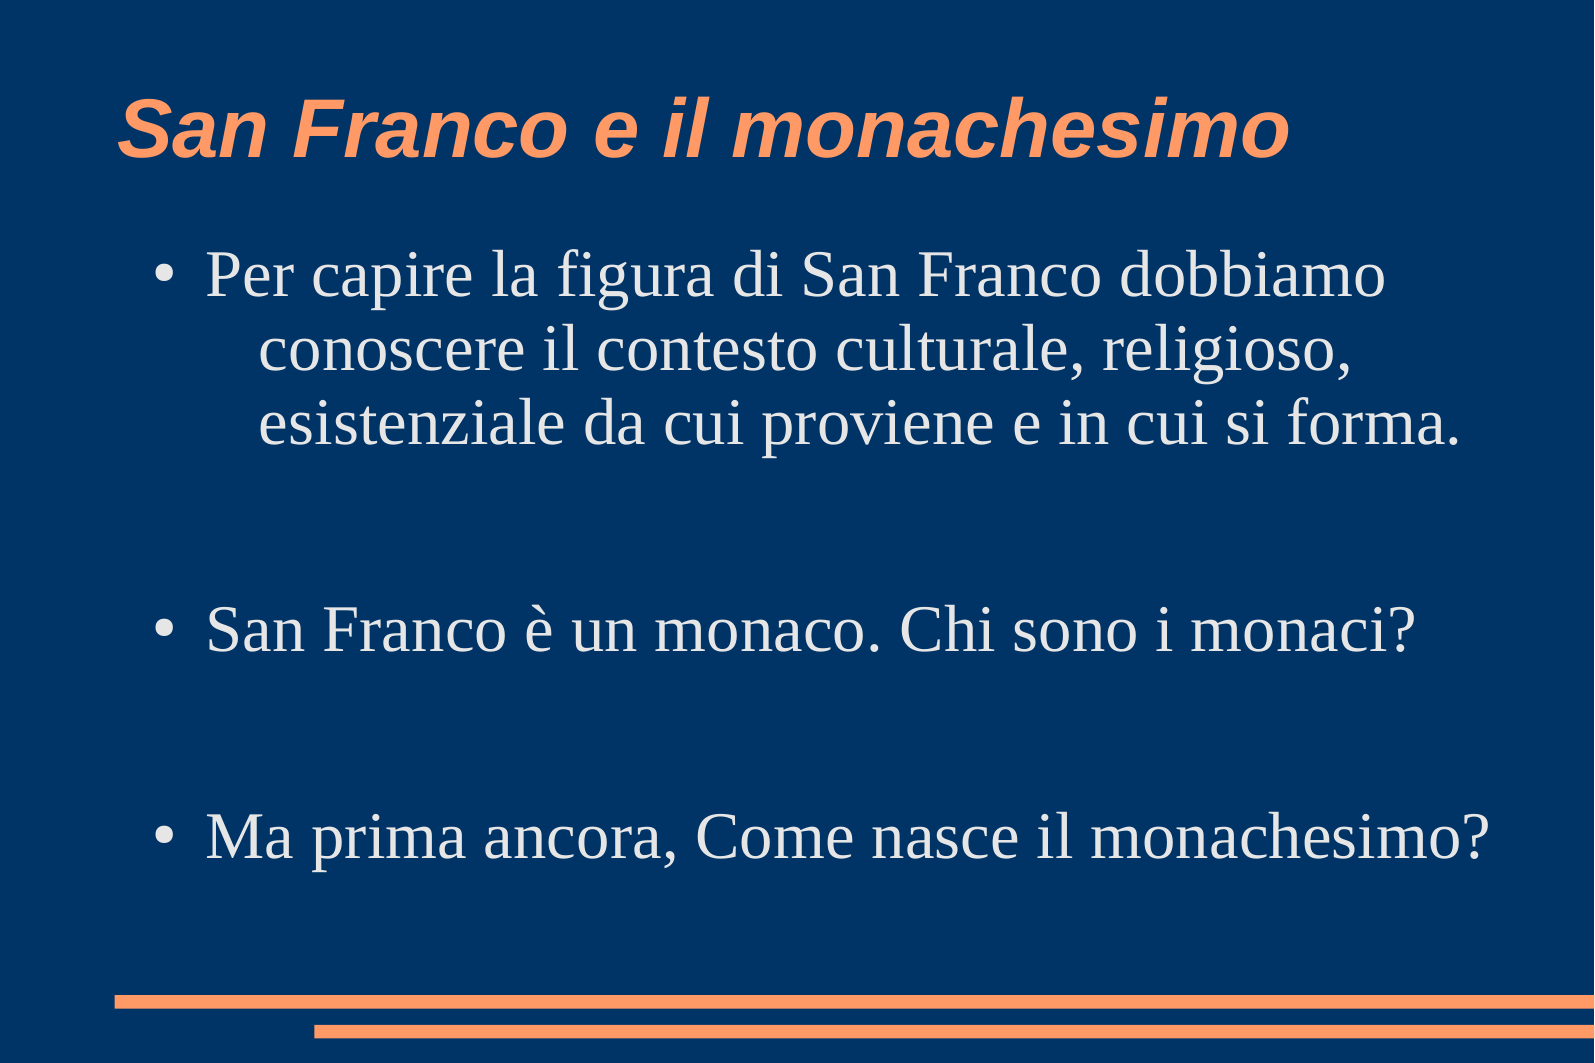

# San Franco e il monachesimo
Per capire la figura di San Franco dobbiamo conoscere il contesto culturale, religioso, esistenziale da cui proviene e in cui si forma.
San Franco è un monaco. Chi sono i monaci?
Ma prima ancora, Come nasce il monachesimo?